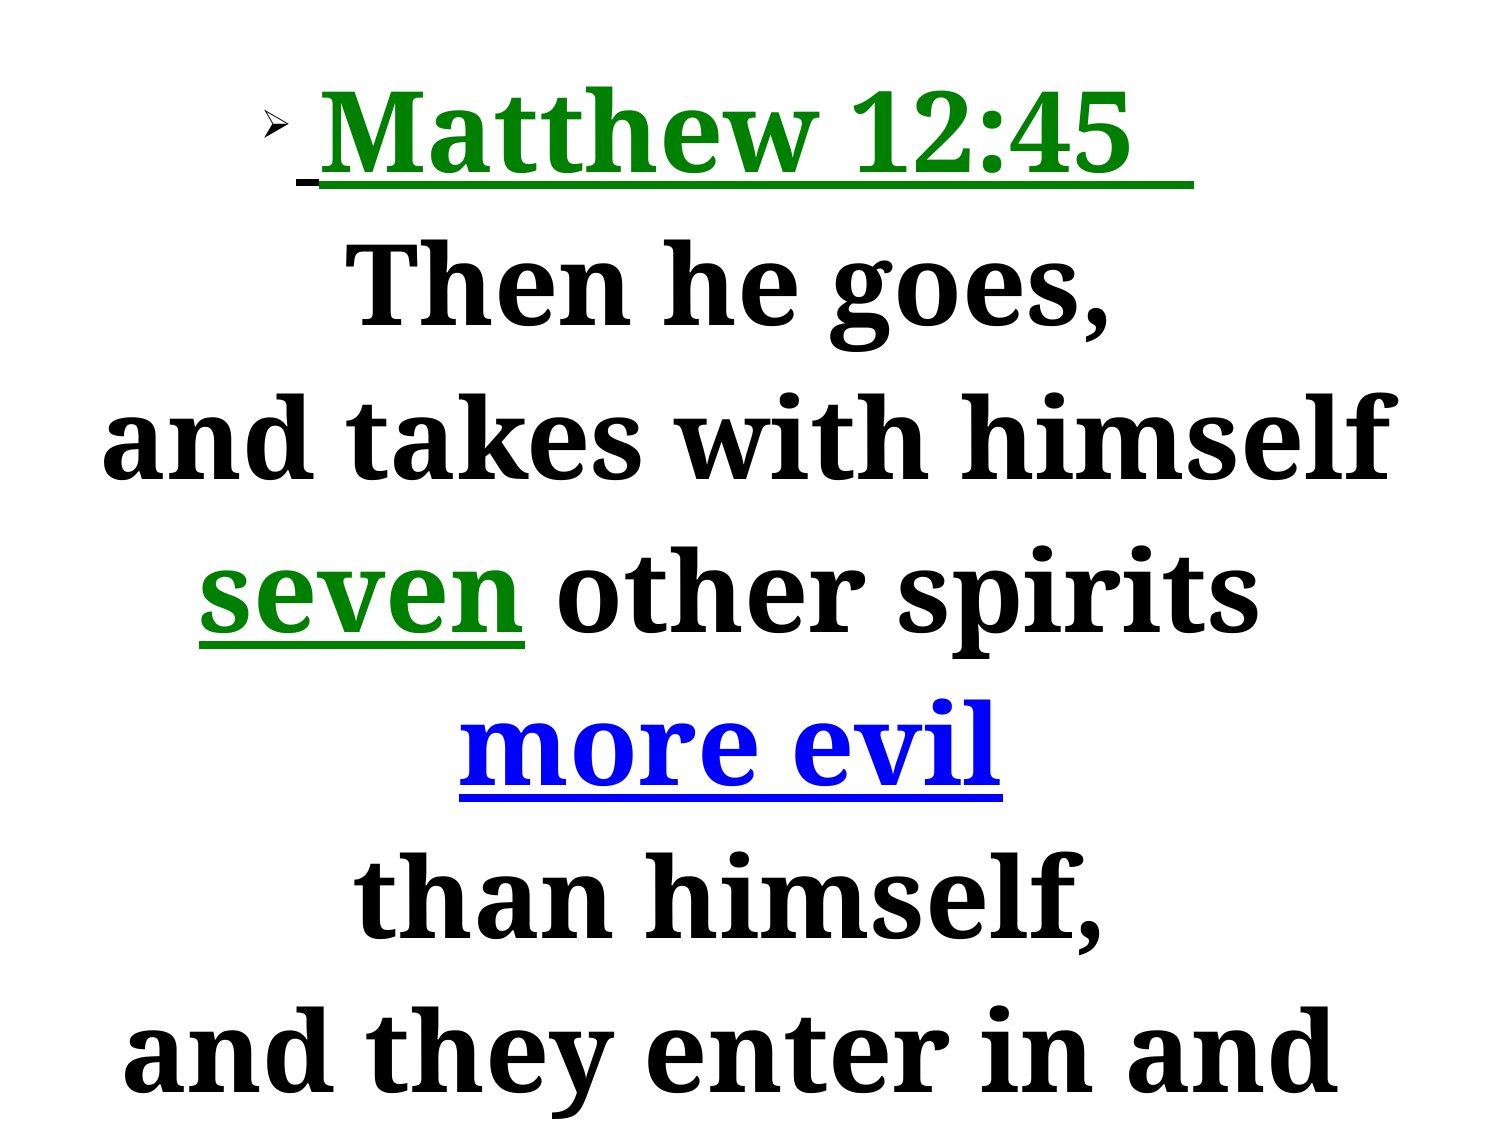

Matthew 12:45
Then he goes,
and takes with himself seven other spirits
more evil
than himself,
and they enter in and
dwell there: